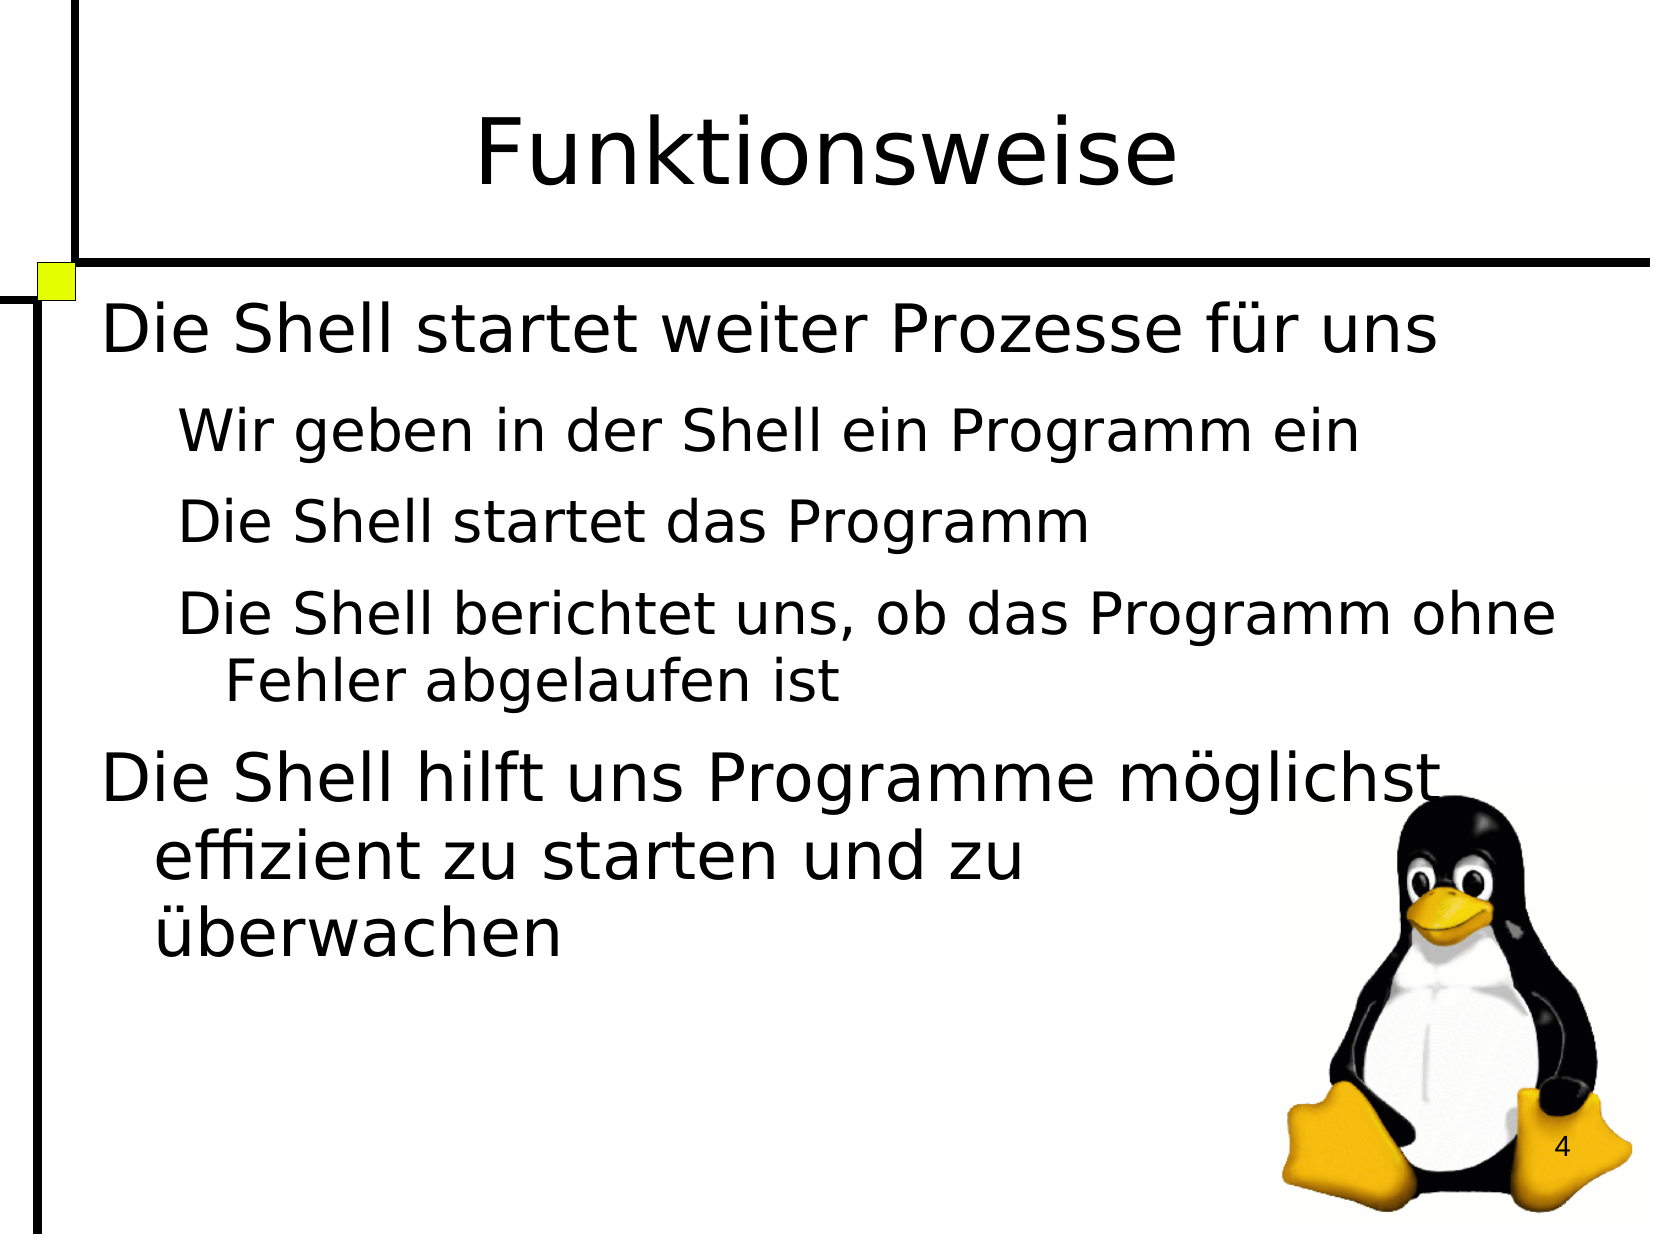

# Funktionsweise
Die Shell startet weiter Prozesse für uns
Wir geben in der Shell ein Programm ein
Die Shell startet das Programm
Die Shell berichtet uns, ob das Programm ohne Fehler abgelaufen ist
Die Shell hilft uns Programme möglichst effizient zu starten und zu
überwachen
4